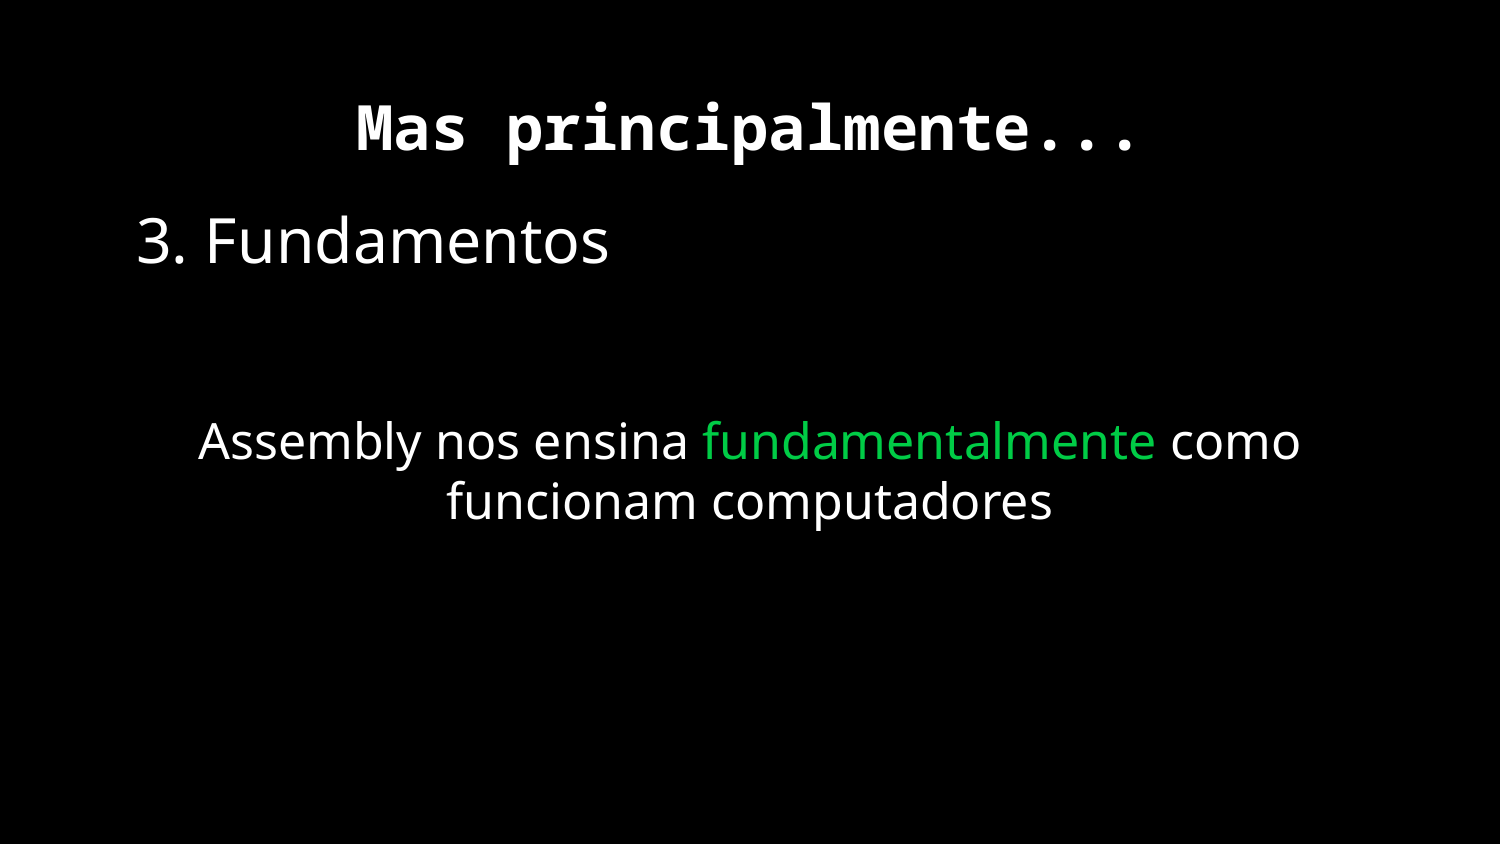

# Mas principalmente...
3. Fundamentos
Assembly nos ensina fundamentalmente como funcionam computadores